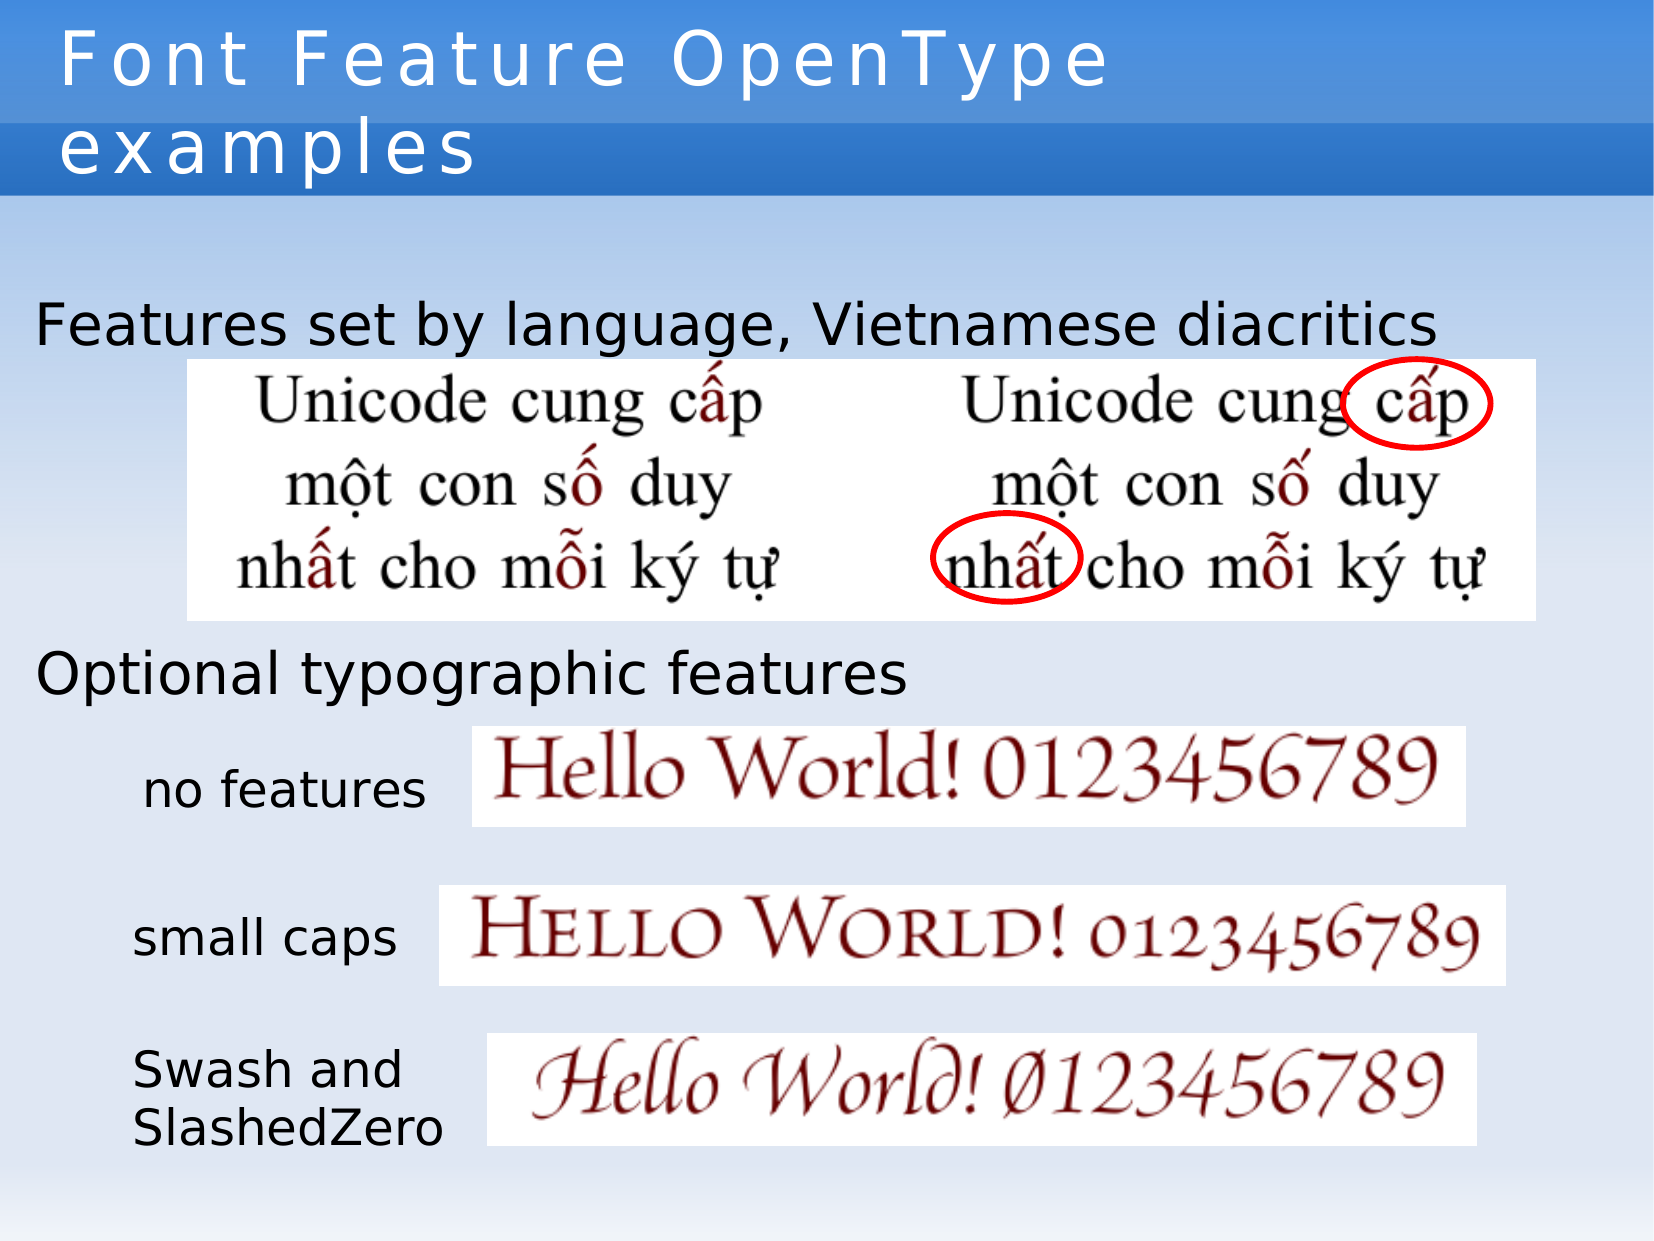

# Font Feature OpenType examples
Features set by language, Vietnamese diacritics
Optional typographic features
no features
small caps
Swash and
SlashedZero